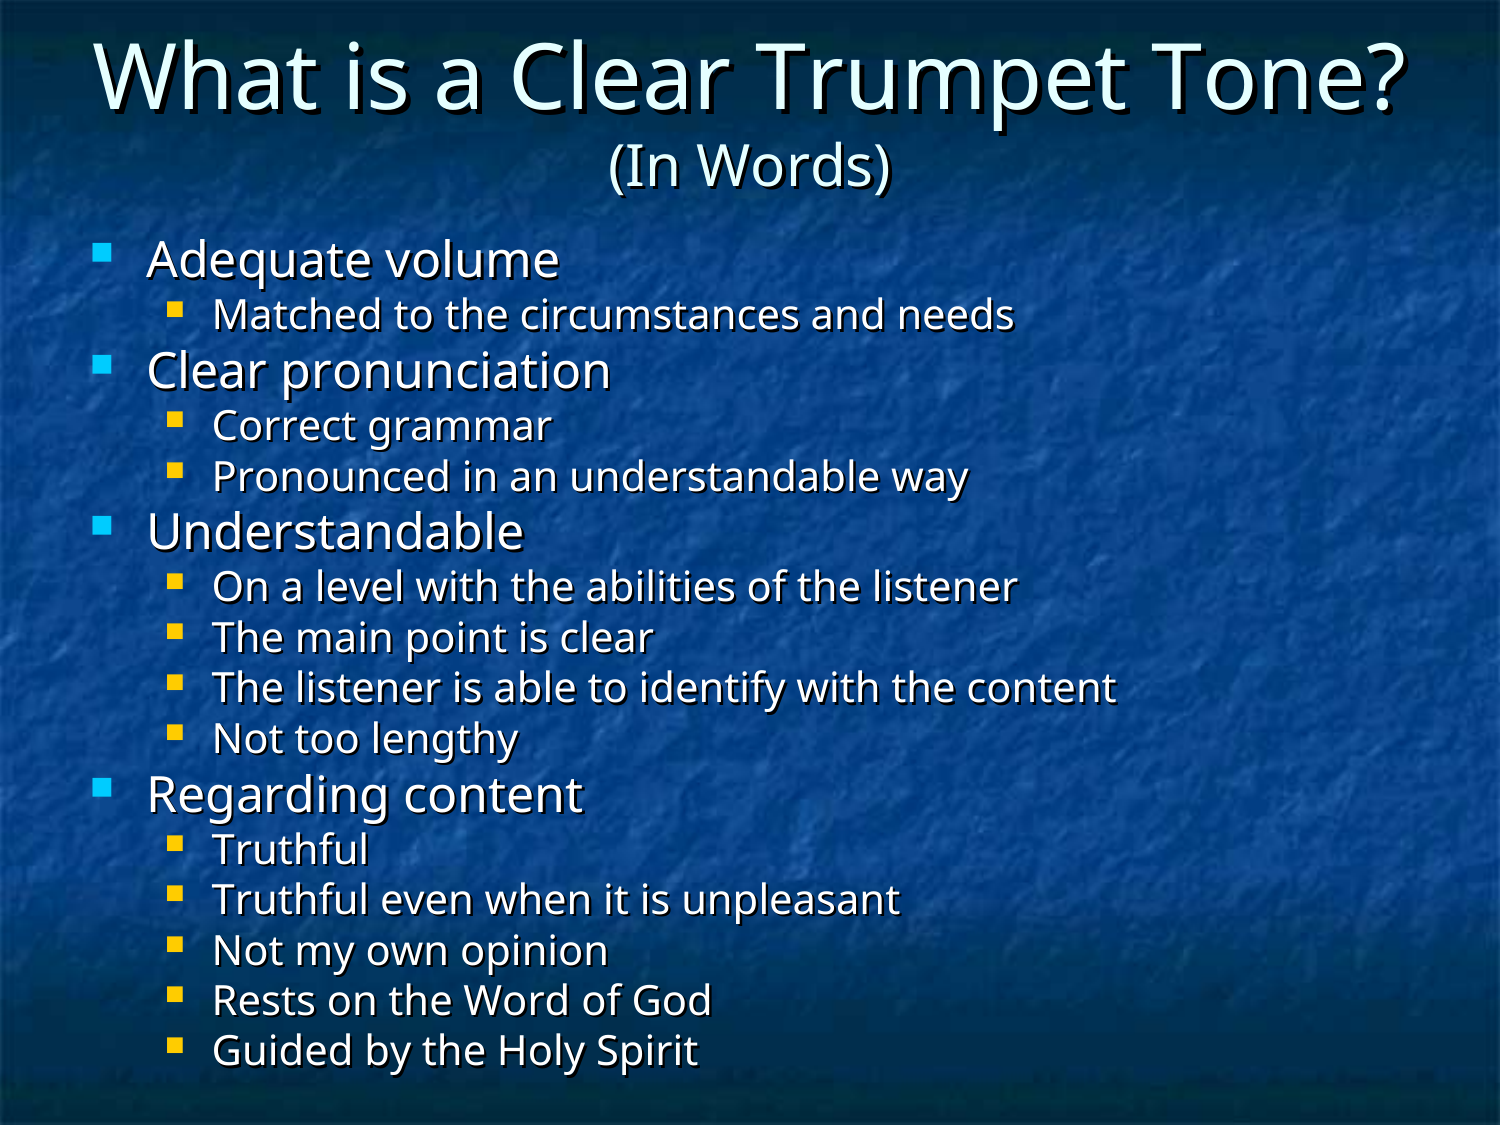

# What is a Clear Trumpet Tone? (In Words)
Adequate volume
Matched to the circumstances and needs
Clear pronunciation
Correct grammar
Pronounced in an understandable way
Understandable
On a level with the abilities of the listener
The main point is clear
The listener is able to identify with the content
Not too lengthy
Regarding content
Truthful
Truthful even when it is unpleasant
Not my own opinion
Rests on the Word of God
Guided by the Holy Spirit